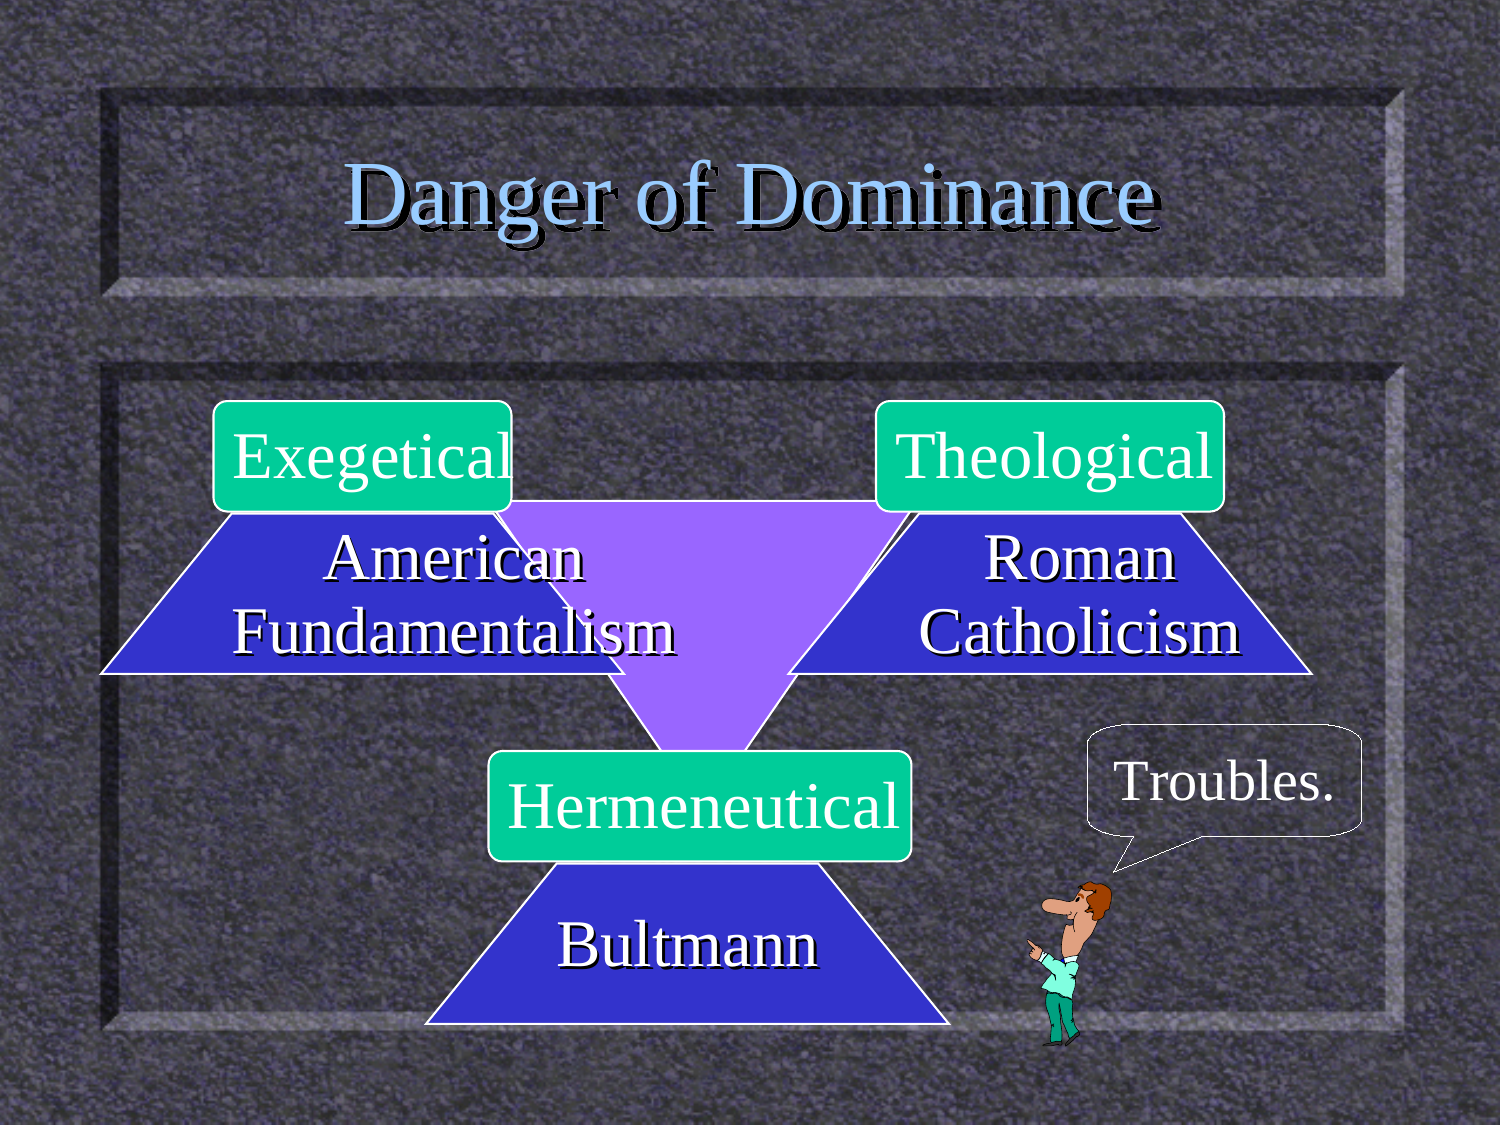

# Danger of Dominance
Exegetical
Theological
American
Fundamentalism
Roman
Catholicism
Troubles.
Hermeneutical
Bultmann